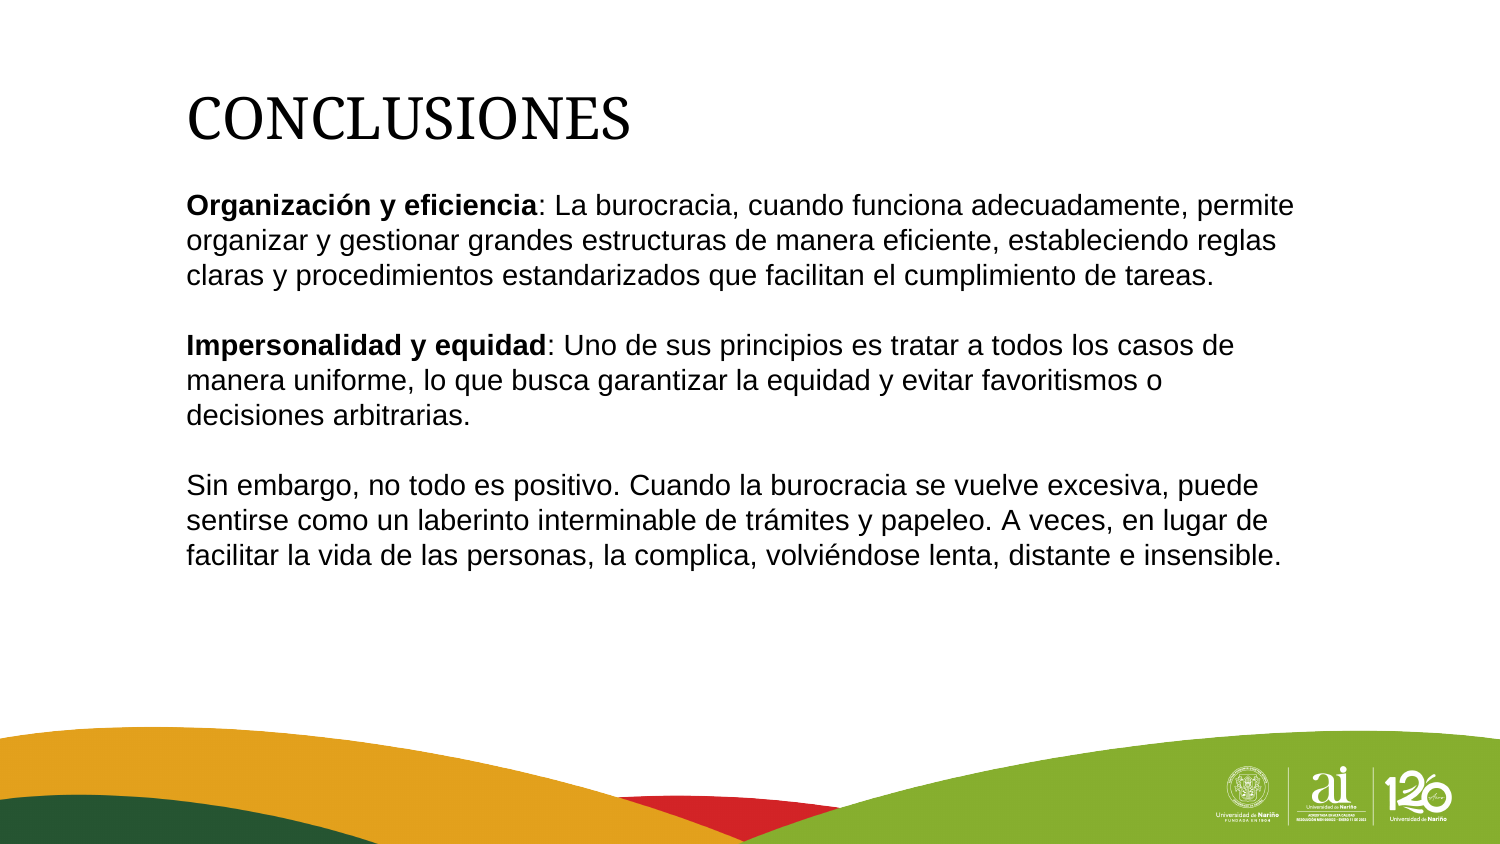

CONCLUSIONES
Organización y eficiencia: La burocracia, cuando funciona adecuadamente, permite organizar y gestionar grandes estructuras de manera eficiente, estableciendo reglas claras y procedimientos estandarizados que facilitan el cumplimiento de tareas.
Impersonalidad y equidad: Uno de sus principios es tratar a todos los casos de manera uniforme, lo que busca garantizar la equidad y evitar favoritismos o decisiones arbitrarias.
Sin embargo, no todo es positivo. Cuando la burocracia se vuelve excesiva, puede sentirse como un laberinto interminable de trámites y papeleo. A veces, en lugar de facilitar la vida de las personas, la complica, volviéndose lenta, distante e insensible.